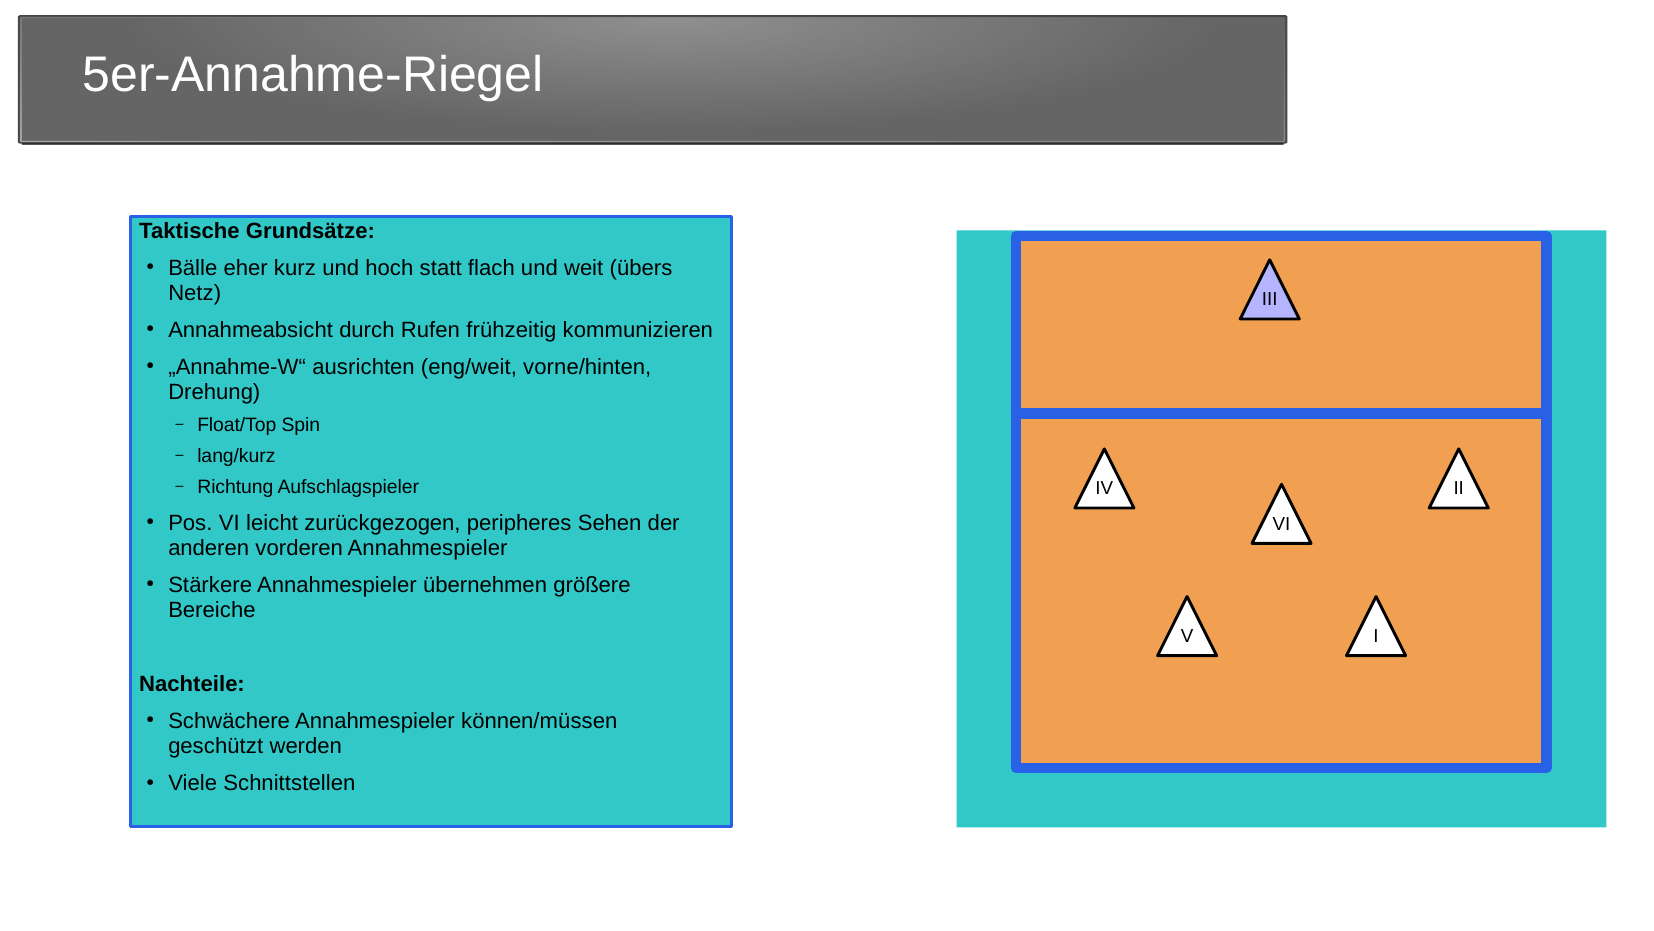

# 5er-Annahme-Riegel
Taktische Grundsätze:
Bälle eher kurz und hoch statt flach und weit (übers Netz)
Annahmeabsicht durch Rufen frühzeitig kommunizieren
„Annahme-W“ ausrichten (eng/weit, vorne/hinten, Drehung)
Float/Top Spin
lang/kurz
Richtung Aufschlagspieler
Pos. VI leicht zurückgezogen, peripheres Sehen der anderen vorderen Annahmespieler
Stärkere Annahmespieler übernehmen größere Bereiche
Nachteile:
Schwächere Annahmespieler können/müssen geschützt werden
Viele Schnittstellen
III
IV
II
VI
I
V
I
I
I
I
I
I
II
II
II
III
III
III
IV
IV
IV
V
V
V
VI
VI
VI